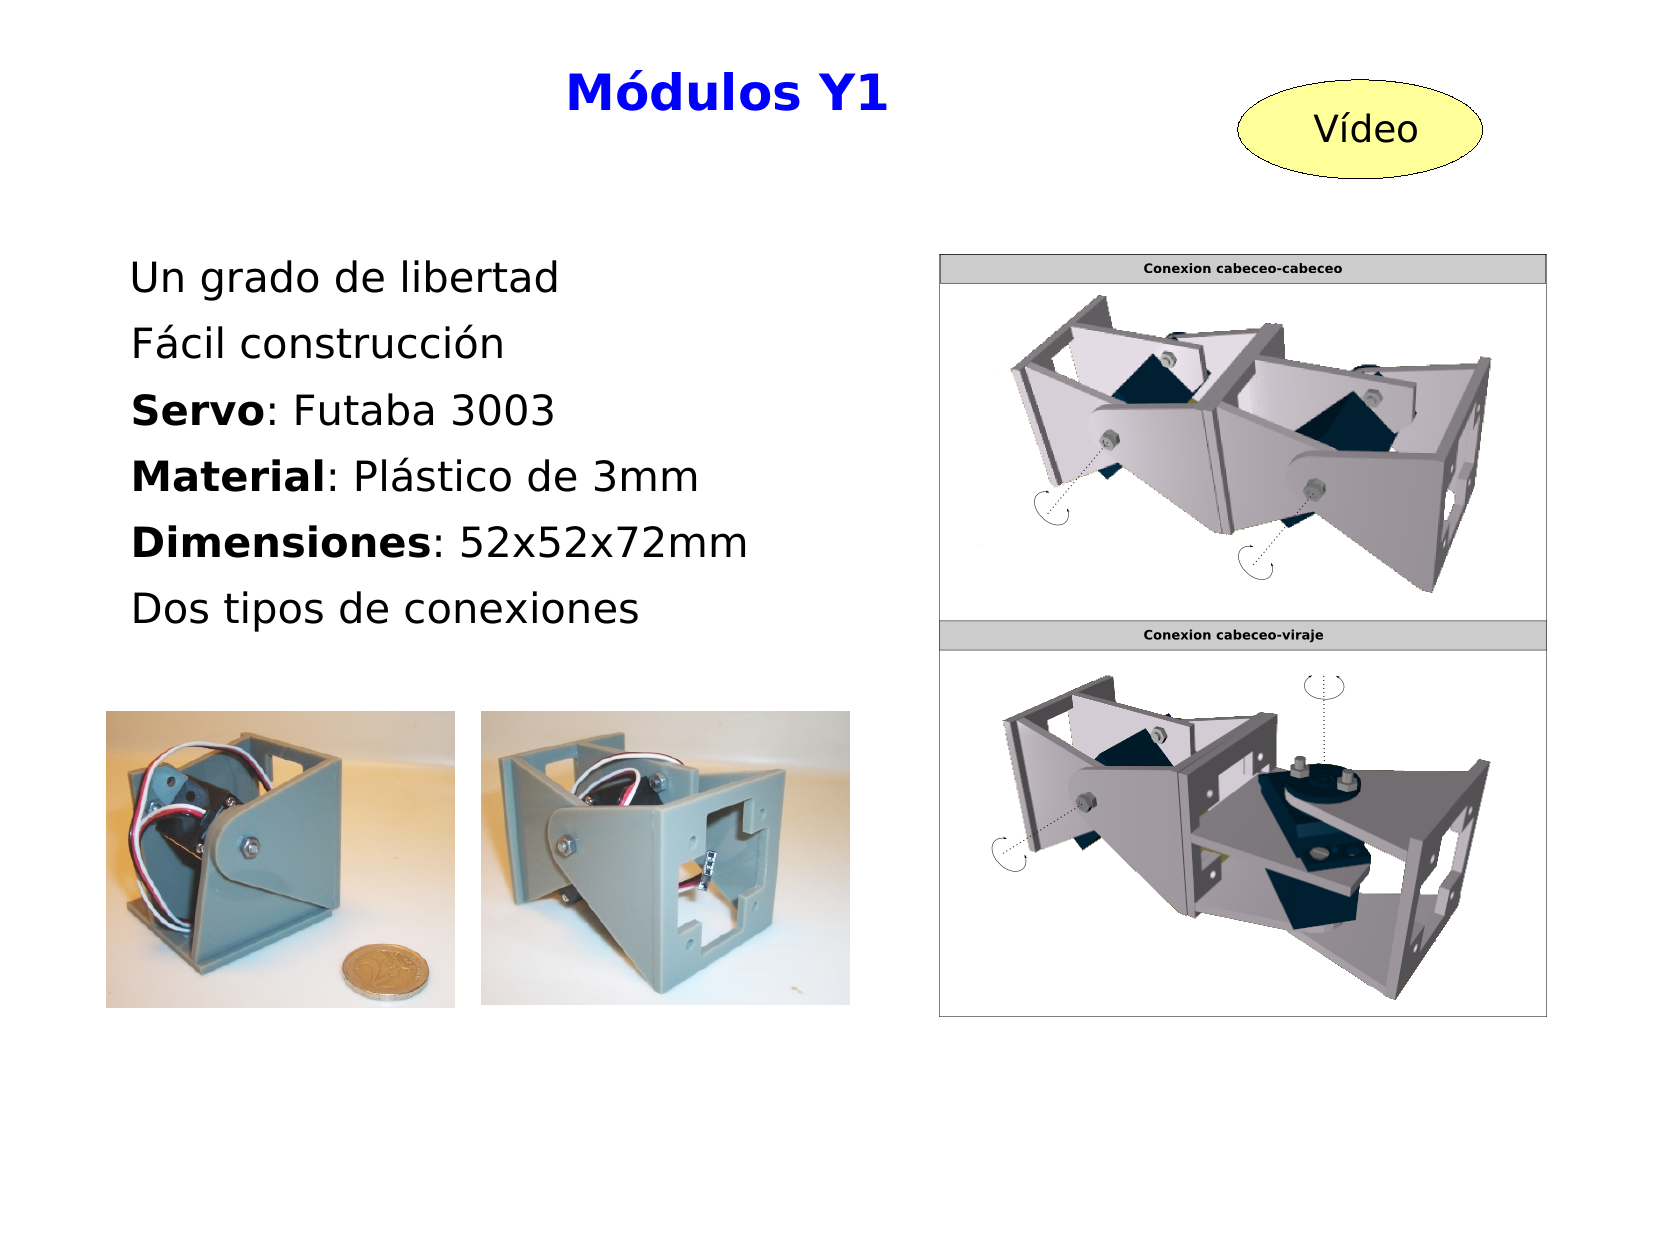

Módulos Y1
Vídeo
 Un grado de libertad
 Fácil construcción
 Servo: Futaba 3003
 Material: Plástico de 3mm
 Dimensiones: 52x52x72mm
 Dos tipos de conexiones